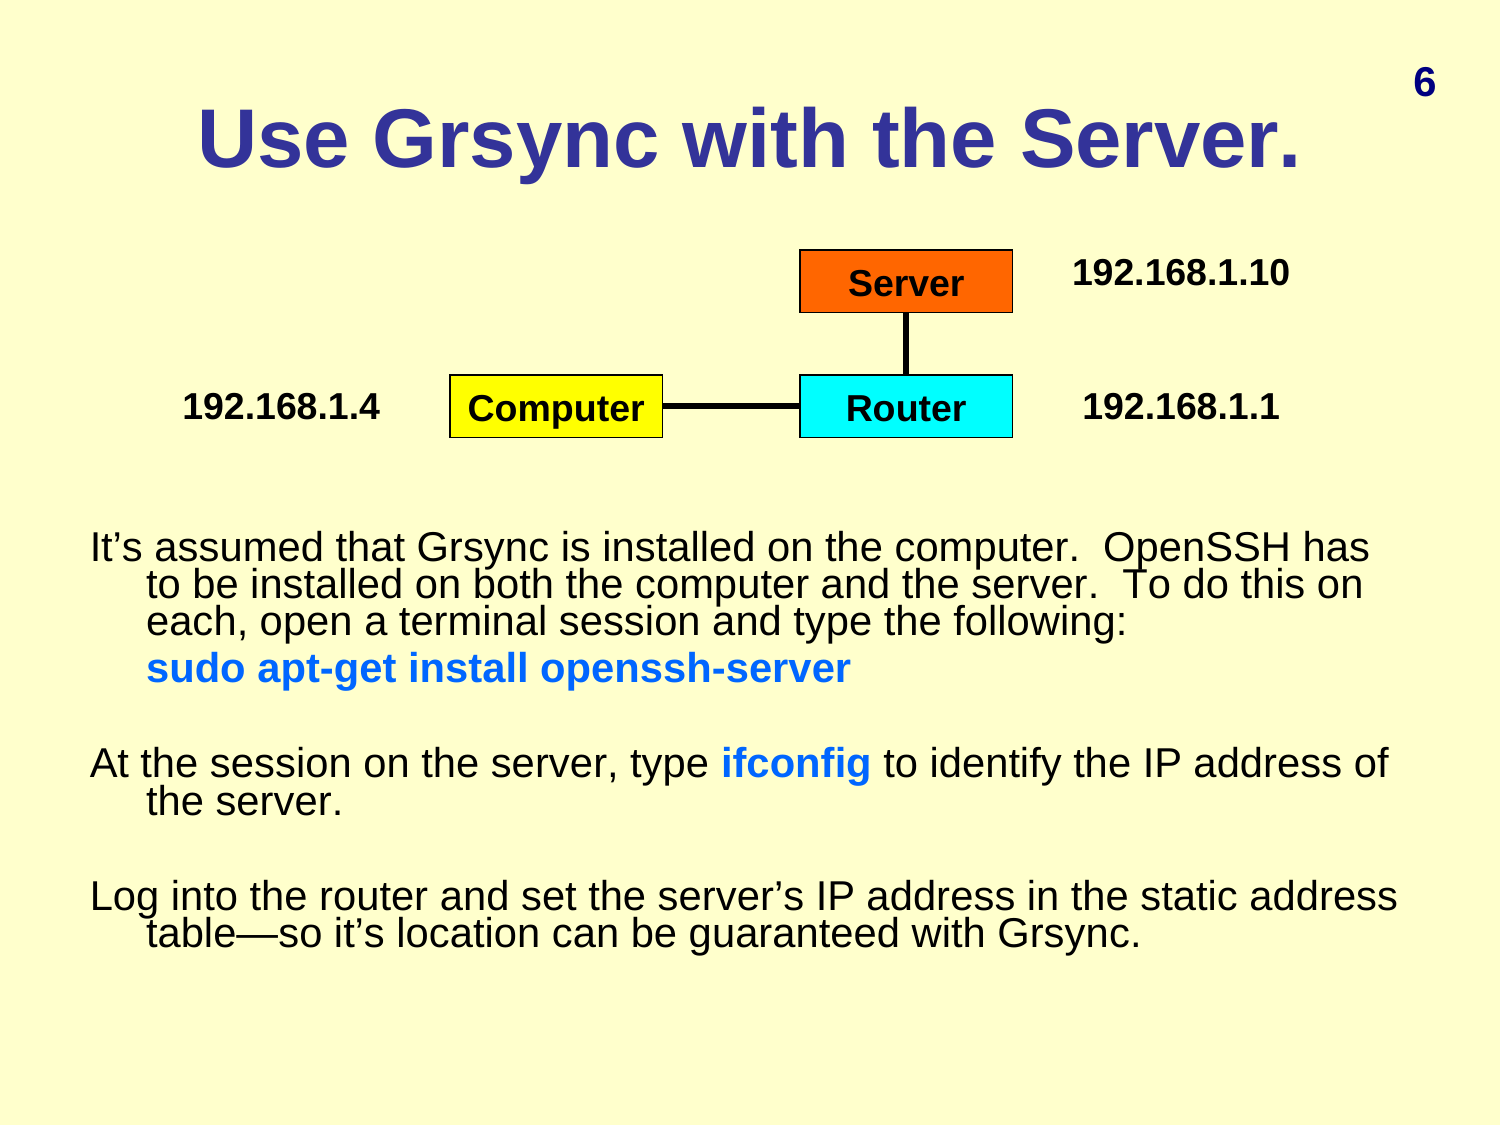

# Use Grsync with the Server.
6
It’s assumed that Grsync is installed on the computer. OpenSSH has to be installed on both the computer and the server. To do this on each, open a terminal session and type the following:
	sudo apt-get install openssh-server
At the session on the server, type ifconfig to identify the IP address of the server.
Log into the router and set the server’s IP address in the static address table—so it’s location can be guaranteed with Grsync.
192.168.1.10
Server
Computer
Router
192.168.1.4
192.168.1.1